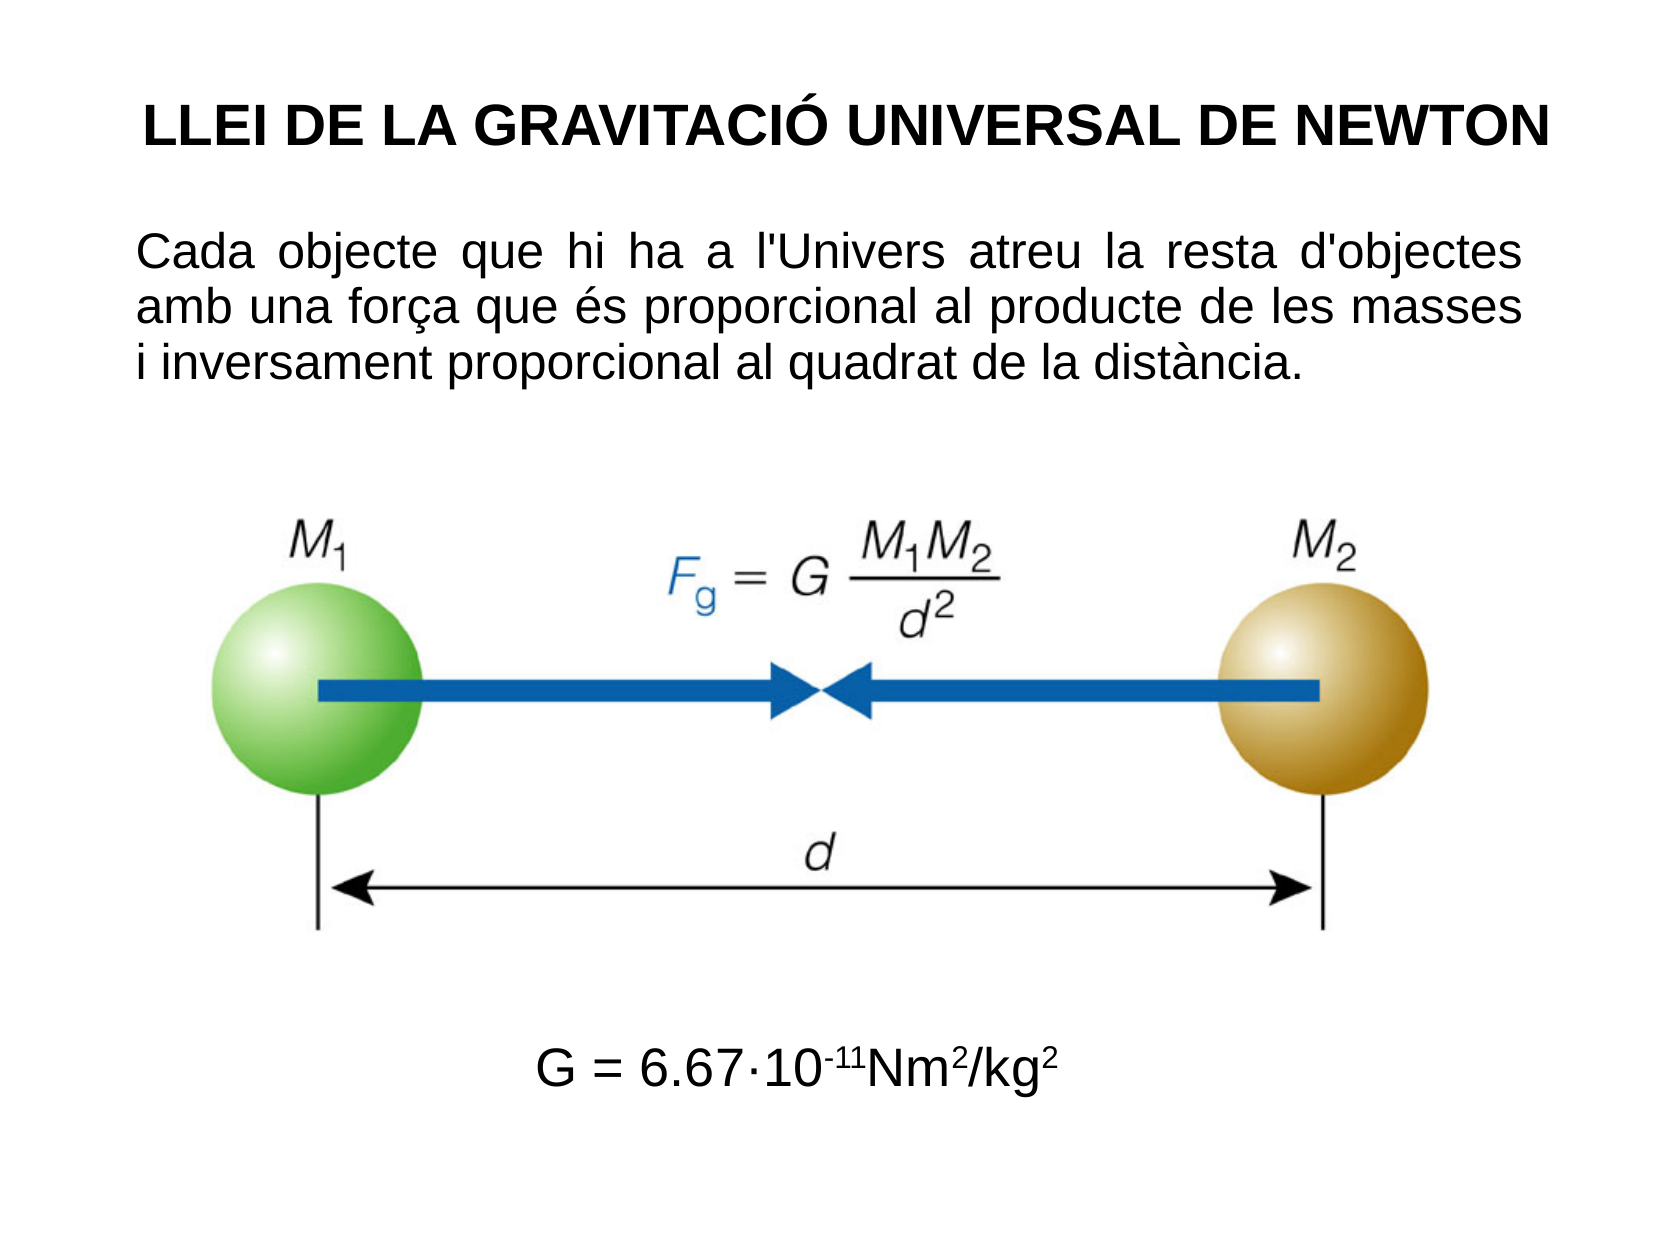

LLEI DE LA GRAVITACIÓ UNIVERSAL DE NEWTON
Cada objecte que hi ha a l'Univers atreu la resta d'objectes amb una força que és proporcional al producte de les masses i inversament proporcional al quadrat de la distància.
G = 6.67·10-11Nm2/kg2